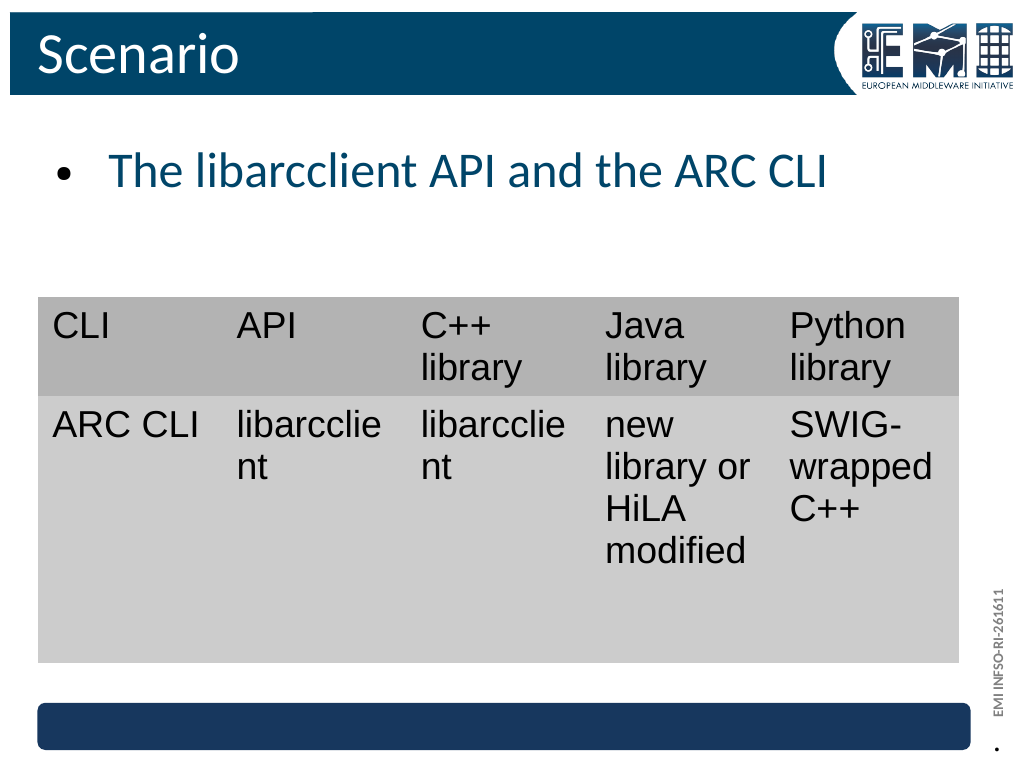

# Scenario
The libarcclient API and the ARC CLI
| CLI | API | C++ library | Java library | Python library |
| --- | --- | --- | --- | --- |
| ARC CLI | libarcclient | libarcclient | new library or HiLA modified | SWIG-wrapped C++ |